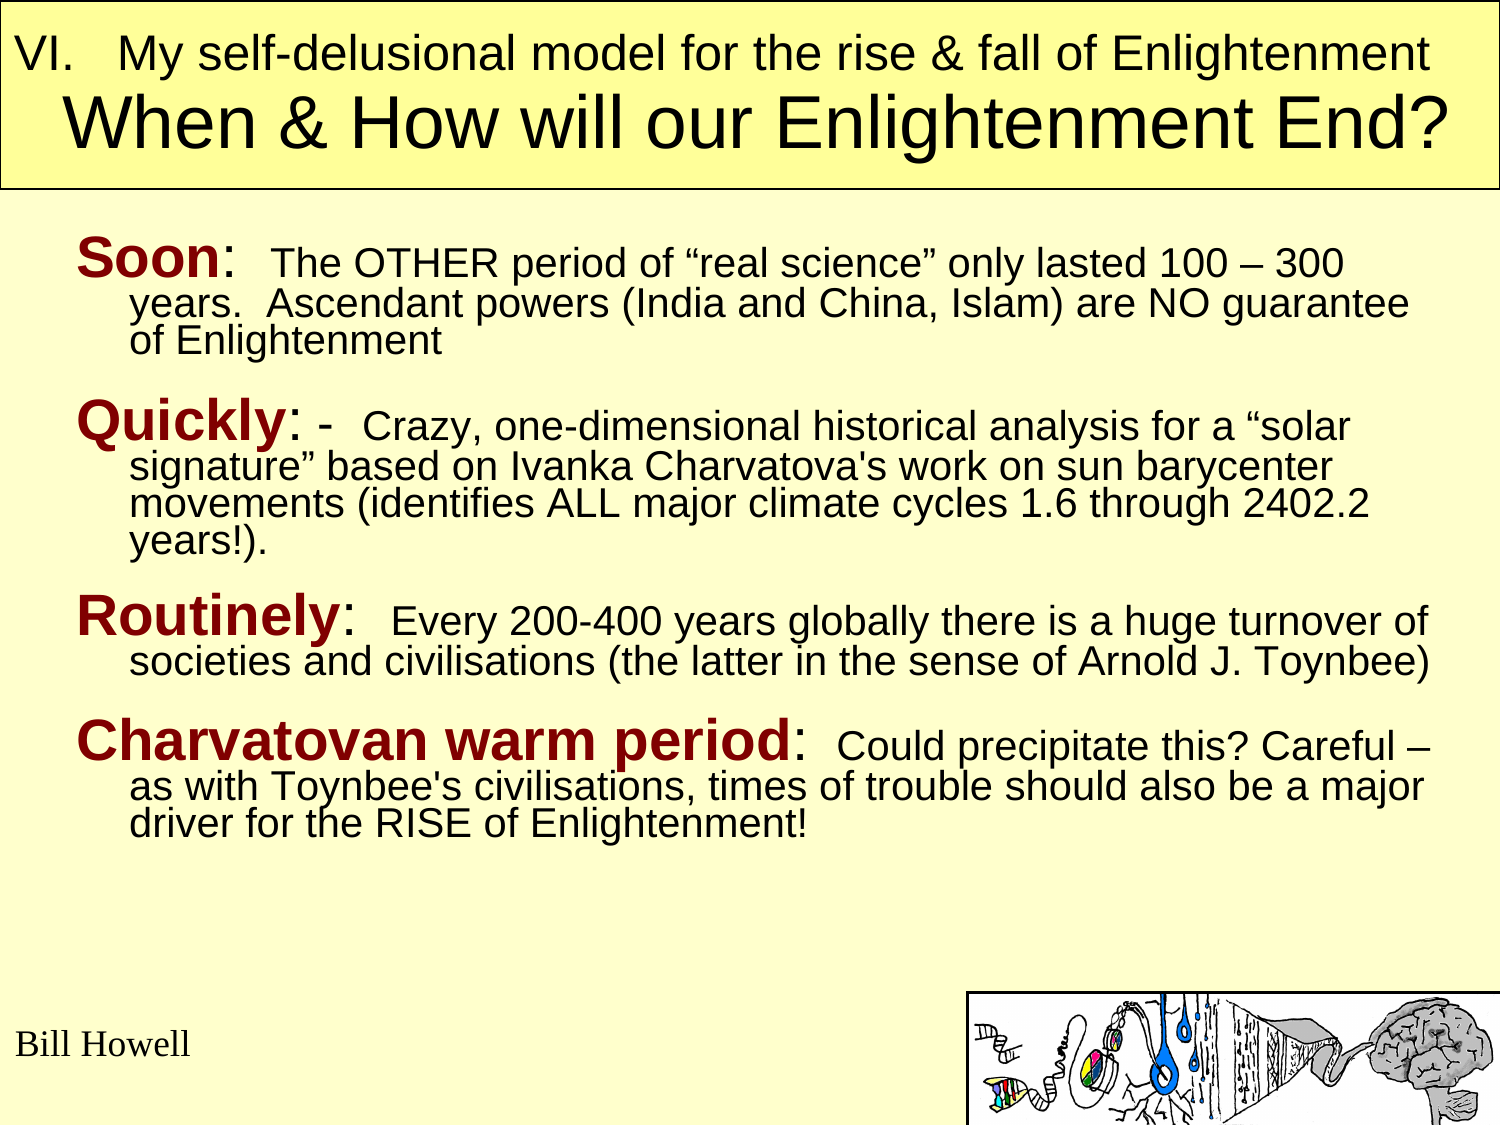

# VI. My self-delusional model for the rise & fall of Enlightenment When & How will our Enlightenment End?
Soon: The OTHER period of “real science” only lasted 100 – 300 years. Ascendant powers (India and China, Islam) are NO guarantee of Enlightenment
Quickly: - Crazy, one-dimensional historical analysis for a “solar signature” based on Ivanka Charvatova's work on sun barycenter movements (identifies ALL major climate cycles 1.6 through 2402.2 years!).
Routinely: Every 200-400 years globally there is a huge turnover of societies and civilisations (the latter in the sense of Arnold J. Toynbee)
Charvatovan warm period: Could precipitate this? Careful – as with Toynbee's civilisations, times of trouble should also be a major driver for the RISE of Enlightenment!
Bill Howell